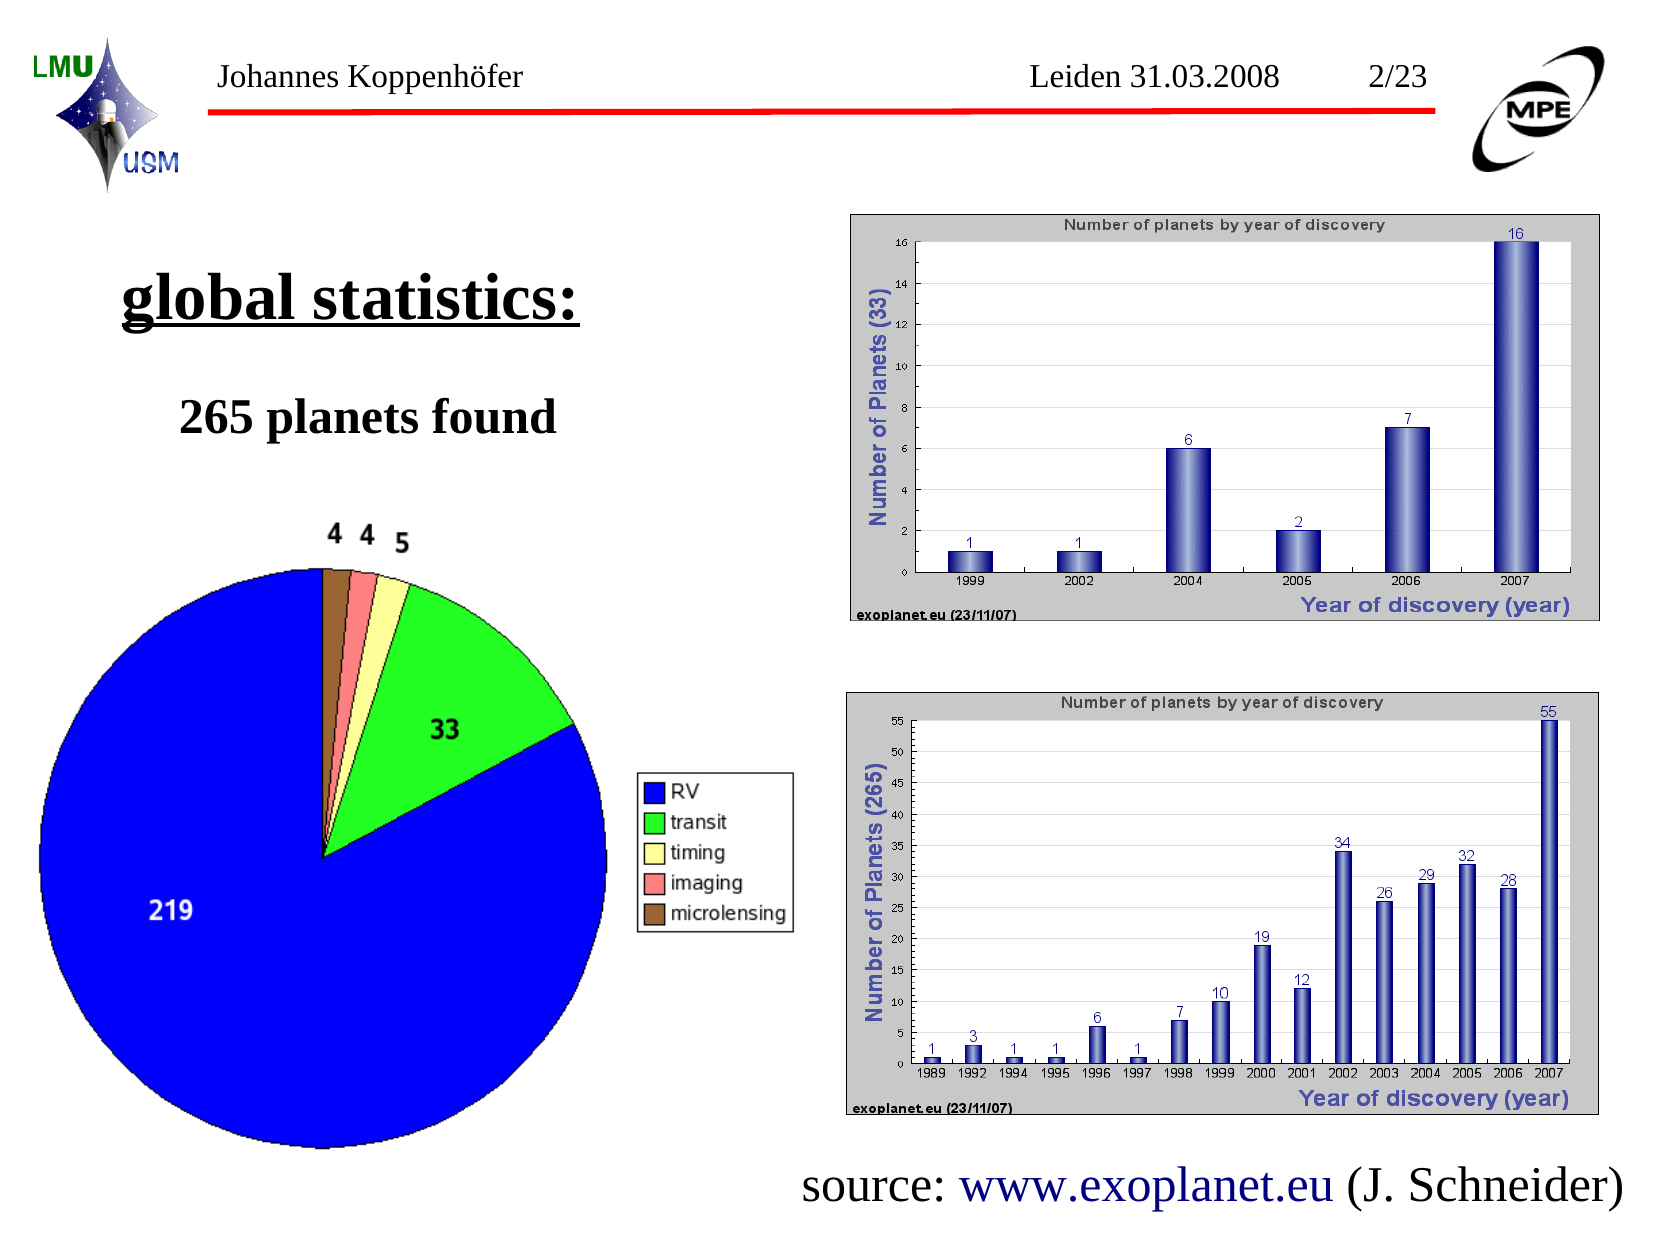

2/23
Johannes Koppenhöfer
Leiden 31.03.2008
global statistics:
265 planets found
source: www.exoplanet.eu (J. Schneider)